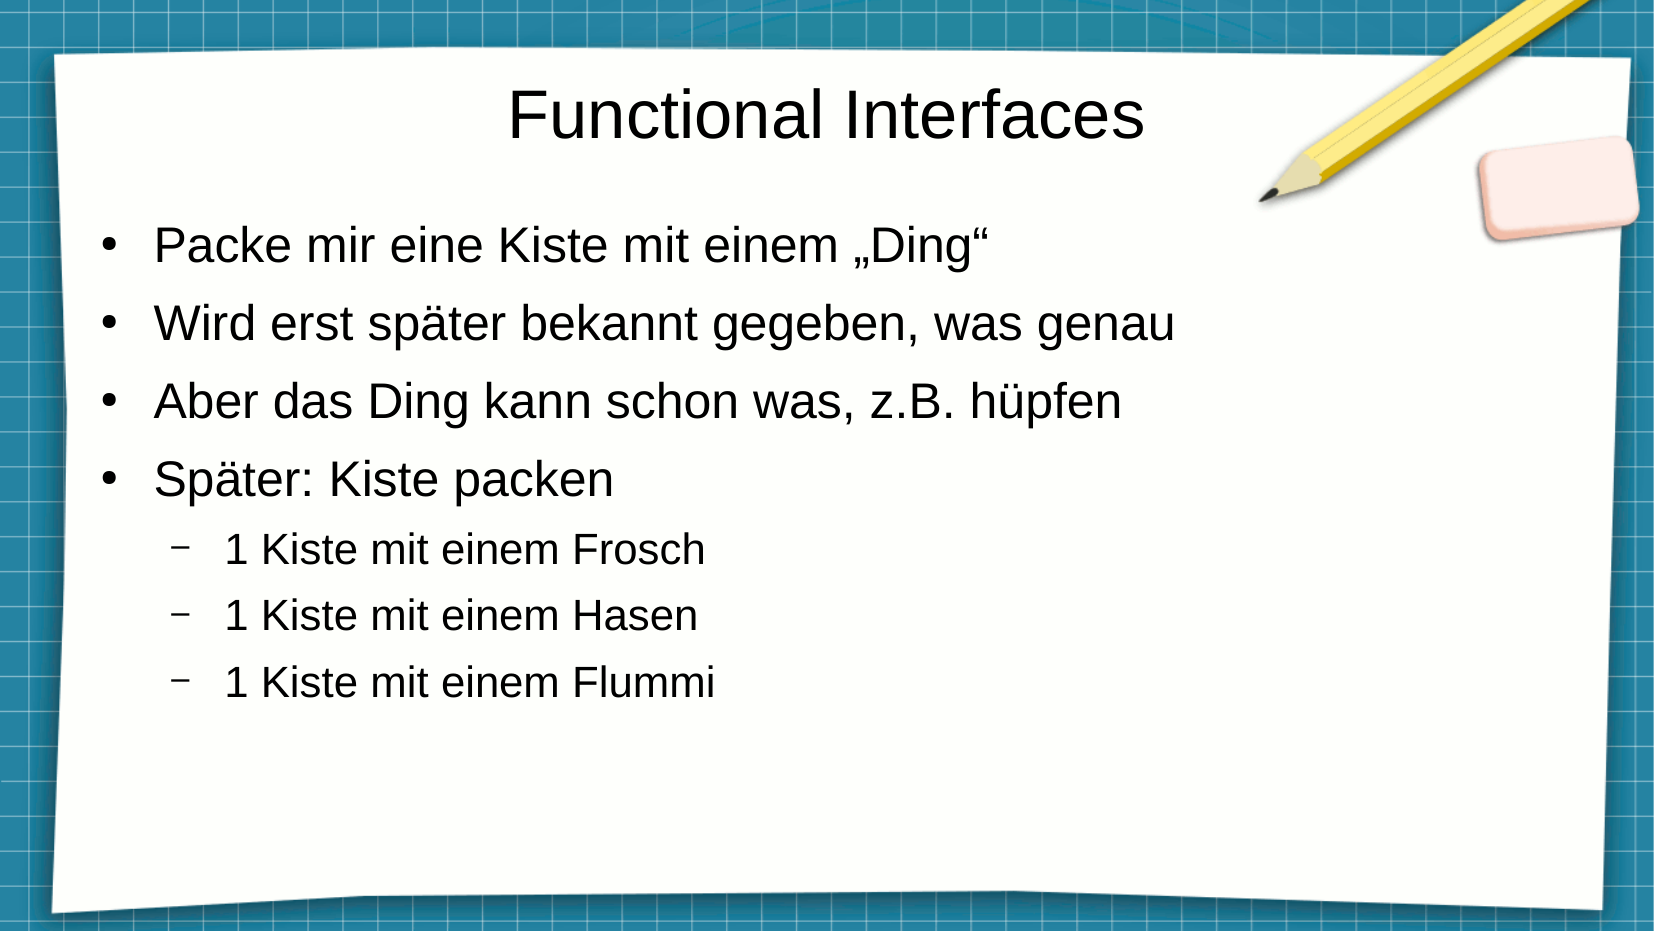

# Functional Interfaces
Packe mir eine Kiste mit einem „Ding“
Wird erst später bekannt gegeben, was genau
Aber das Ding kann schon was, z.B. hüpfen
Später: Kiste packen
1 Kiste mit einem Frosch
1 Kiste mit einem Hasen
1 Kiste mit einem Flummi